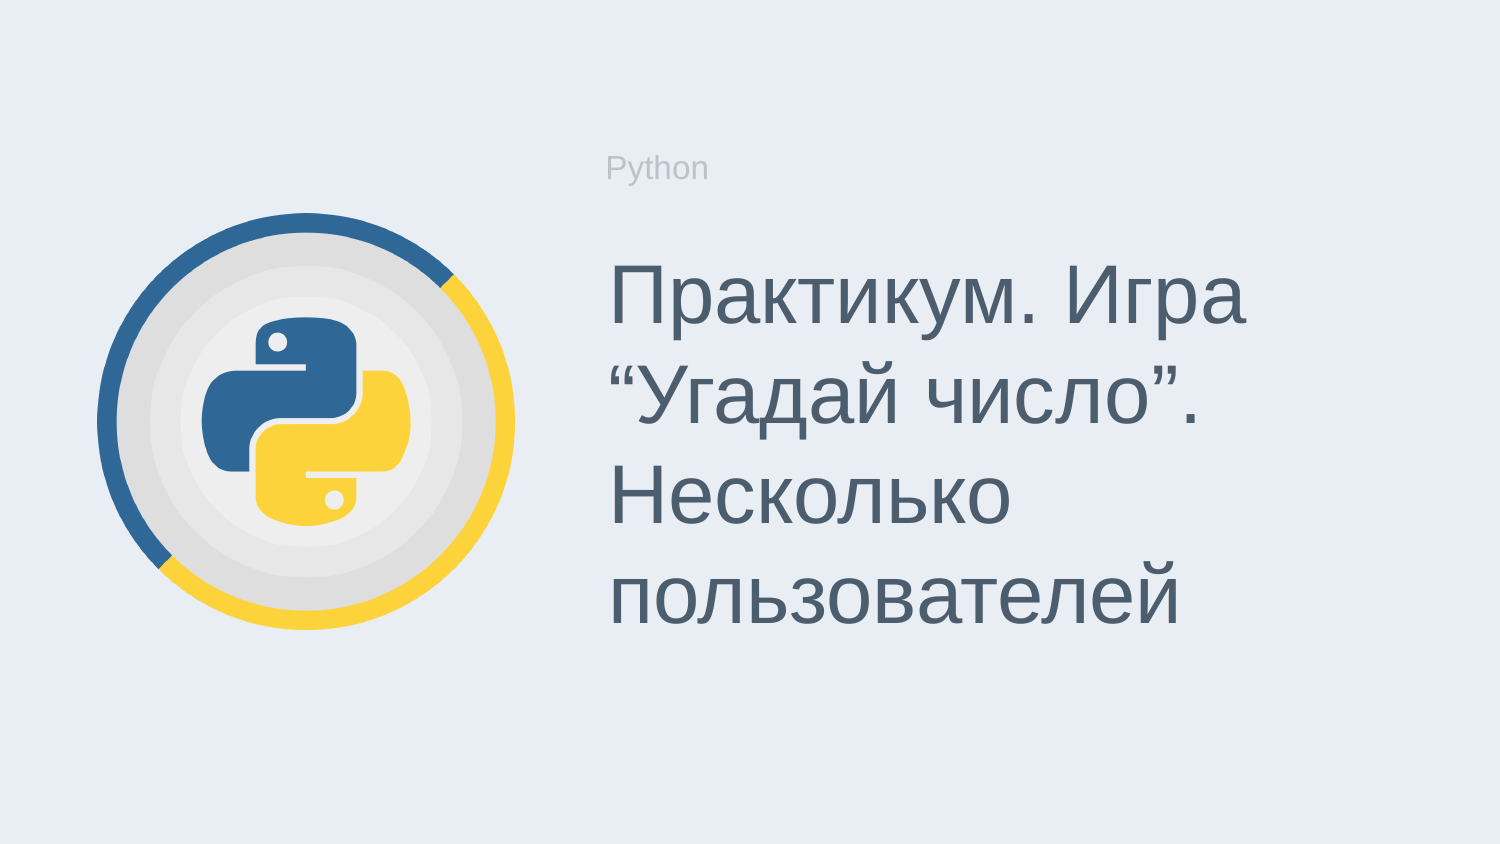

# Python
Практикум. Игра “Угадай число”.
Несколько пользователей